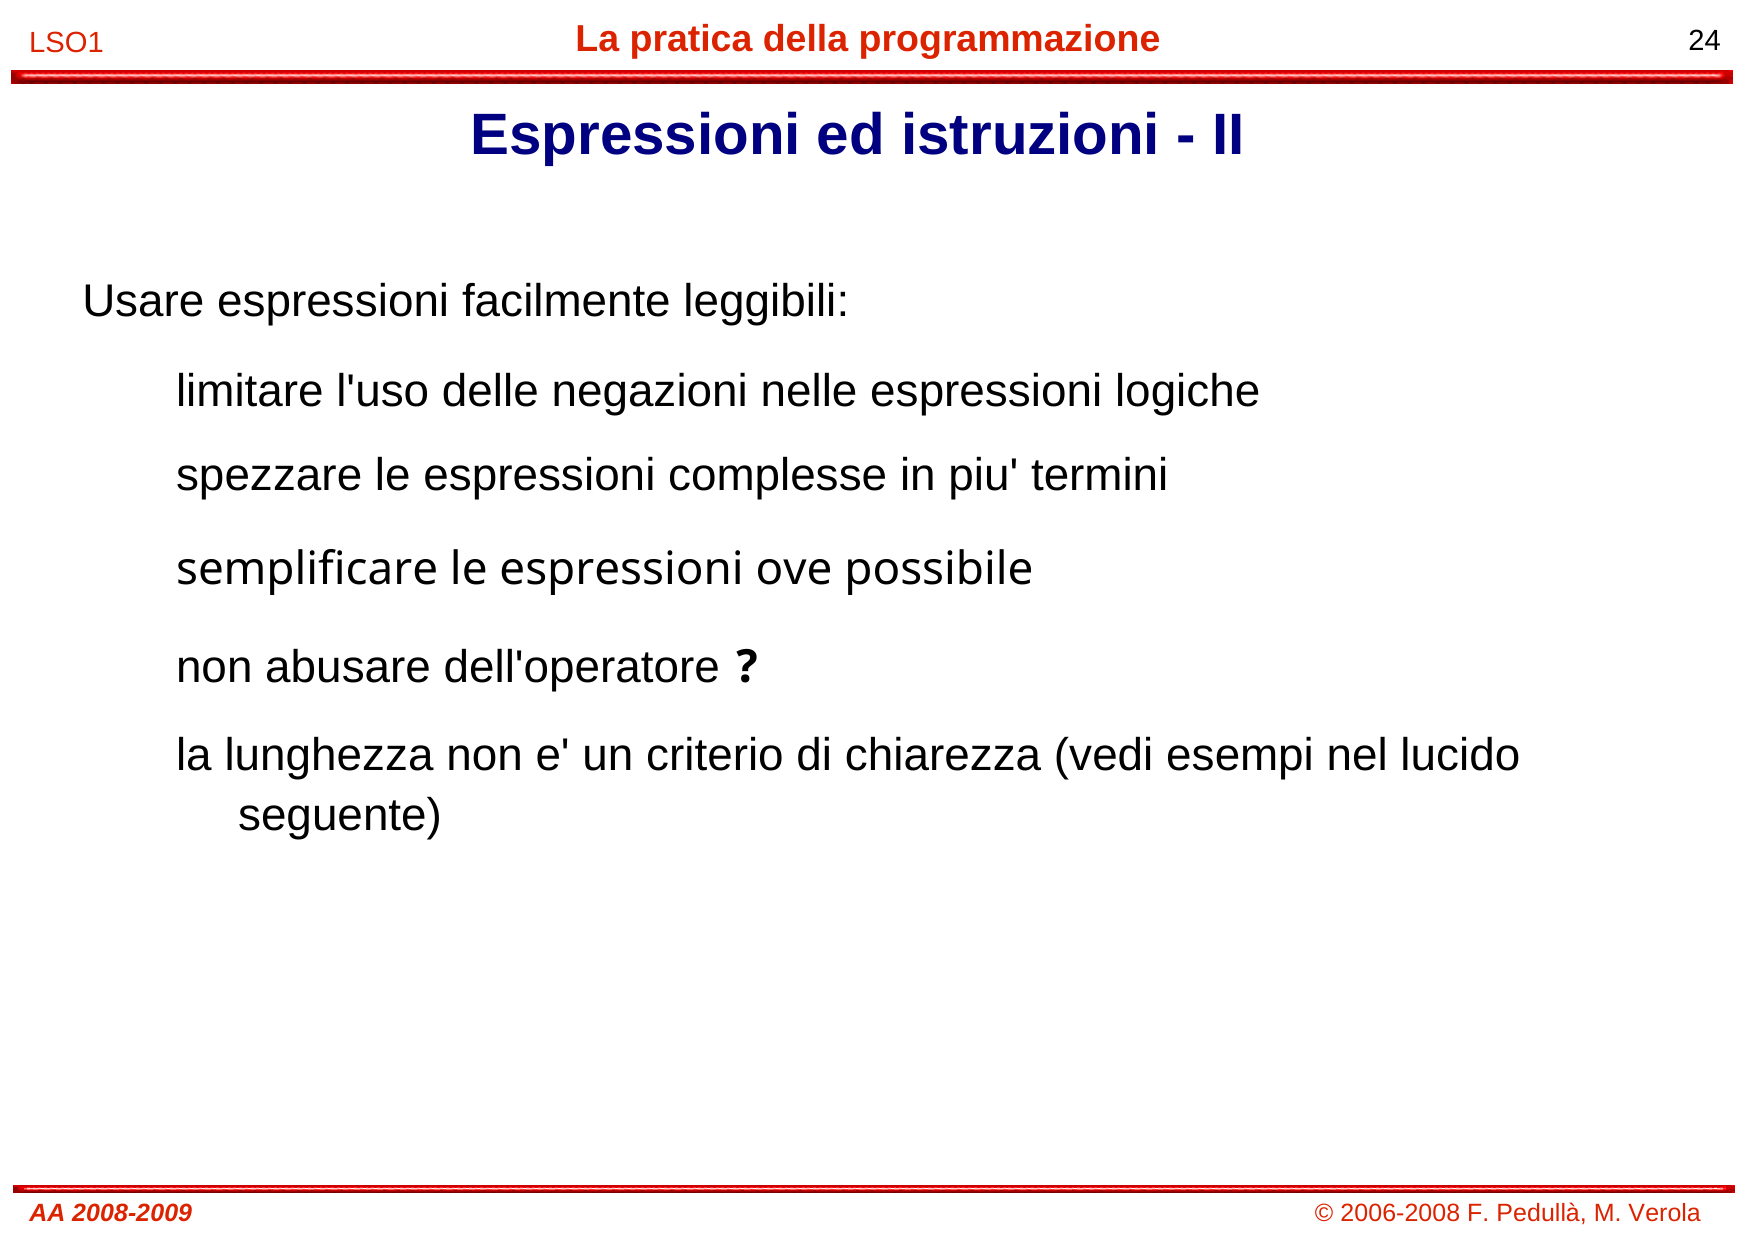

Espressioni ed istruzioni - II
# Usare espressioni facilmente leggibili:
limitare l'uso delle negazioni nelle espressioni logiche
spezzare le espressioni complesse in piu' termini
semplificare le espressioni ove possibile
non abusare dell'operatore ?
la lunghezza non e' un criterio di chiarezza (vedi esempi nel lucido seguente)